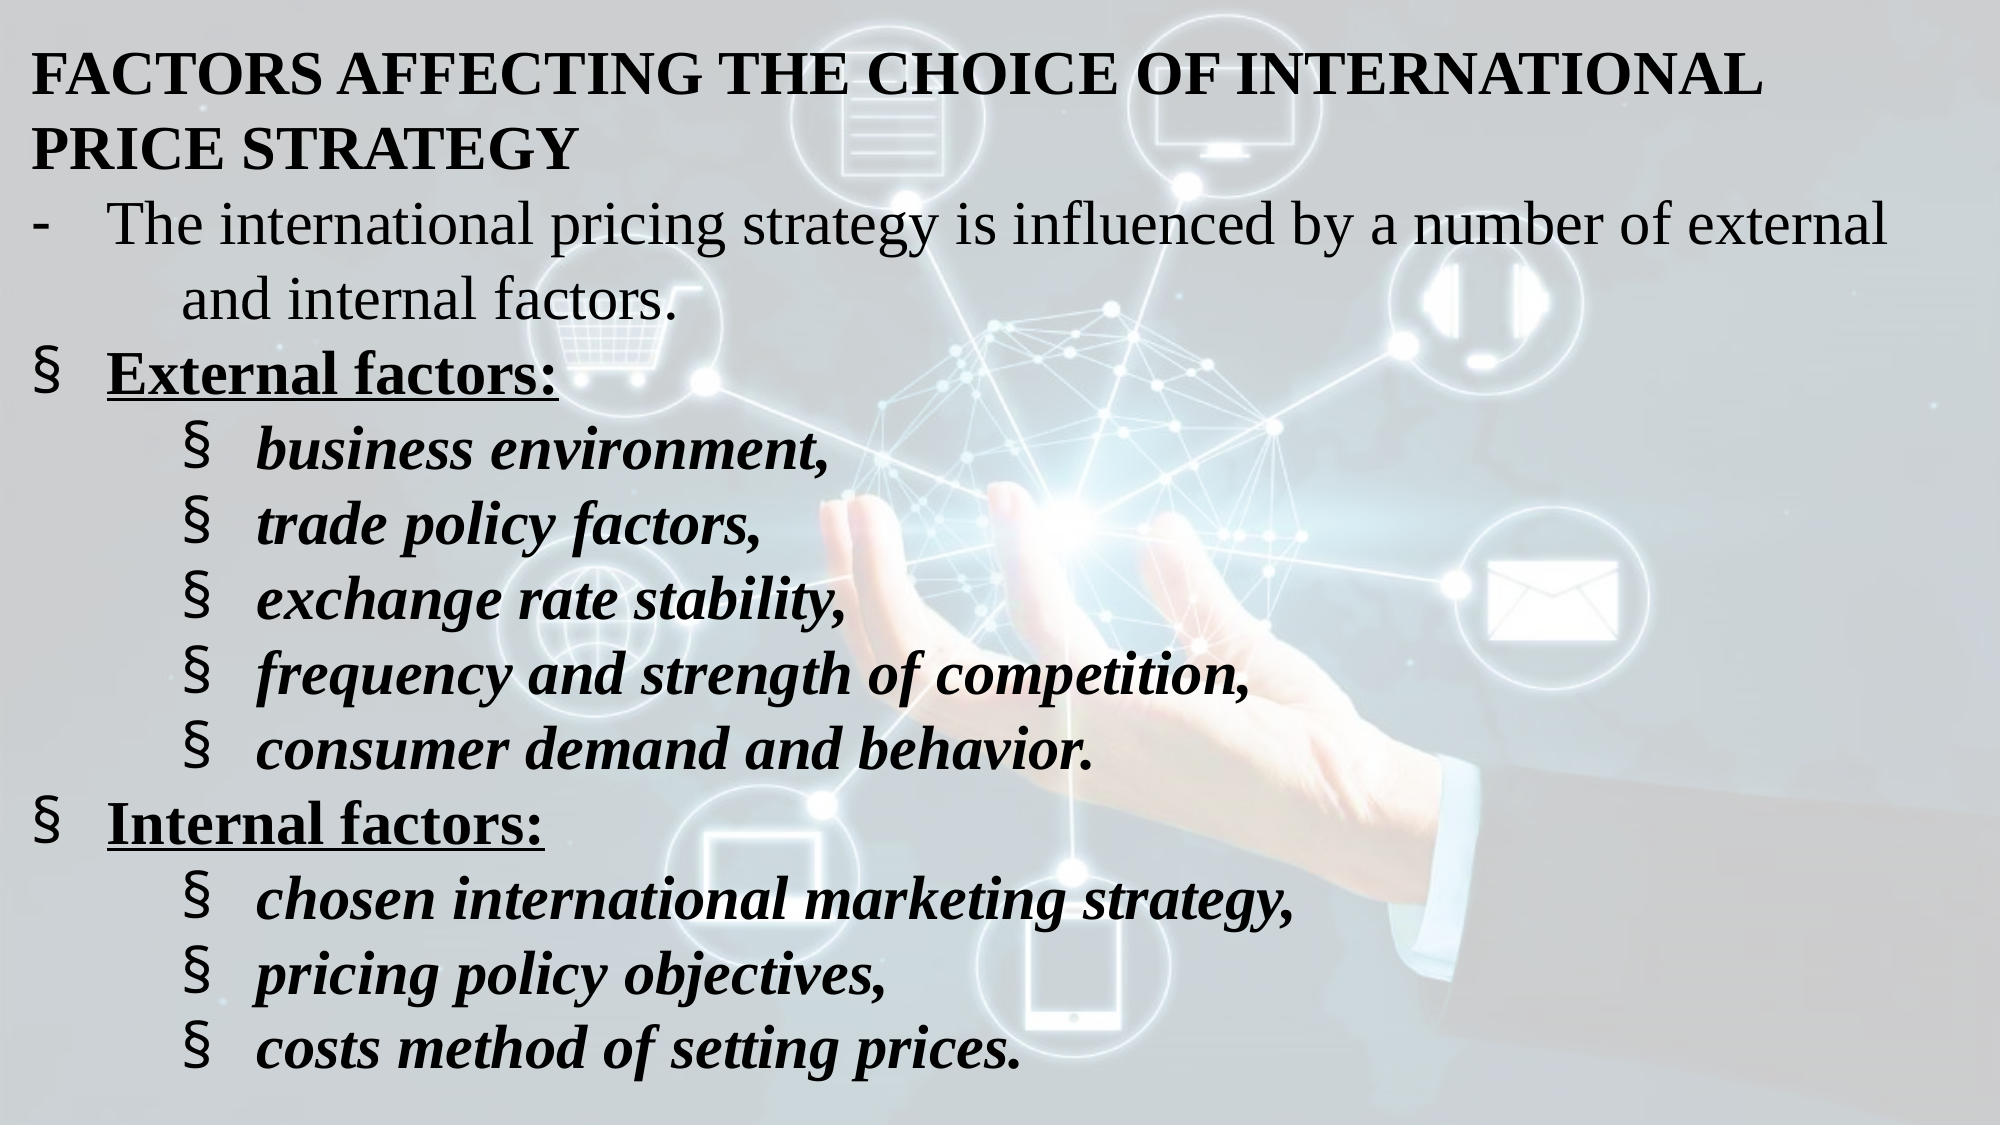

FACTORS AFFECTING THE CHOICE OF INTERNATIONAL PRICE STRATEGY
The international pricing strategy is influenced by a number of external and internal factors.
External factors:
business environment,
trade policy factors,
exchange rate stability,
frequency and strength of competition,
consumer demand and behavior.
Internal factors:
chosen international marketing strategy,
pricing policy objectives,
costs method of setting prices.